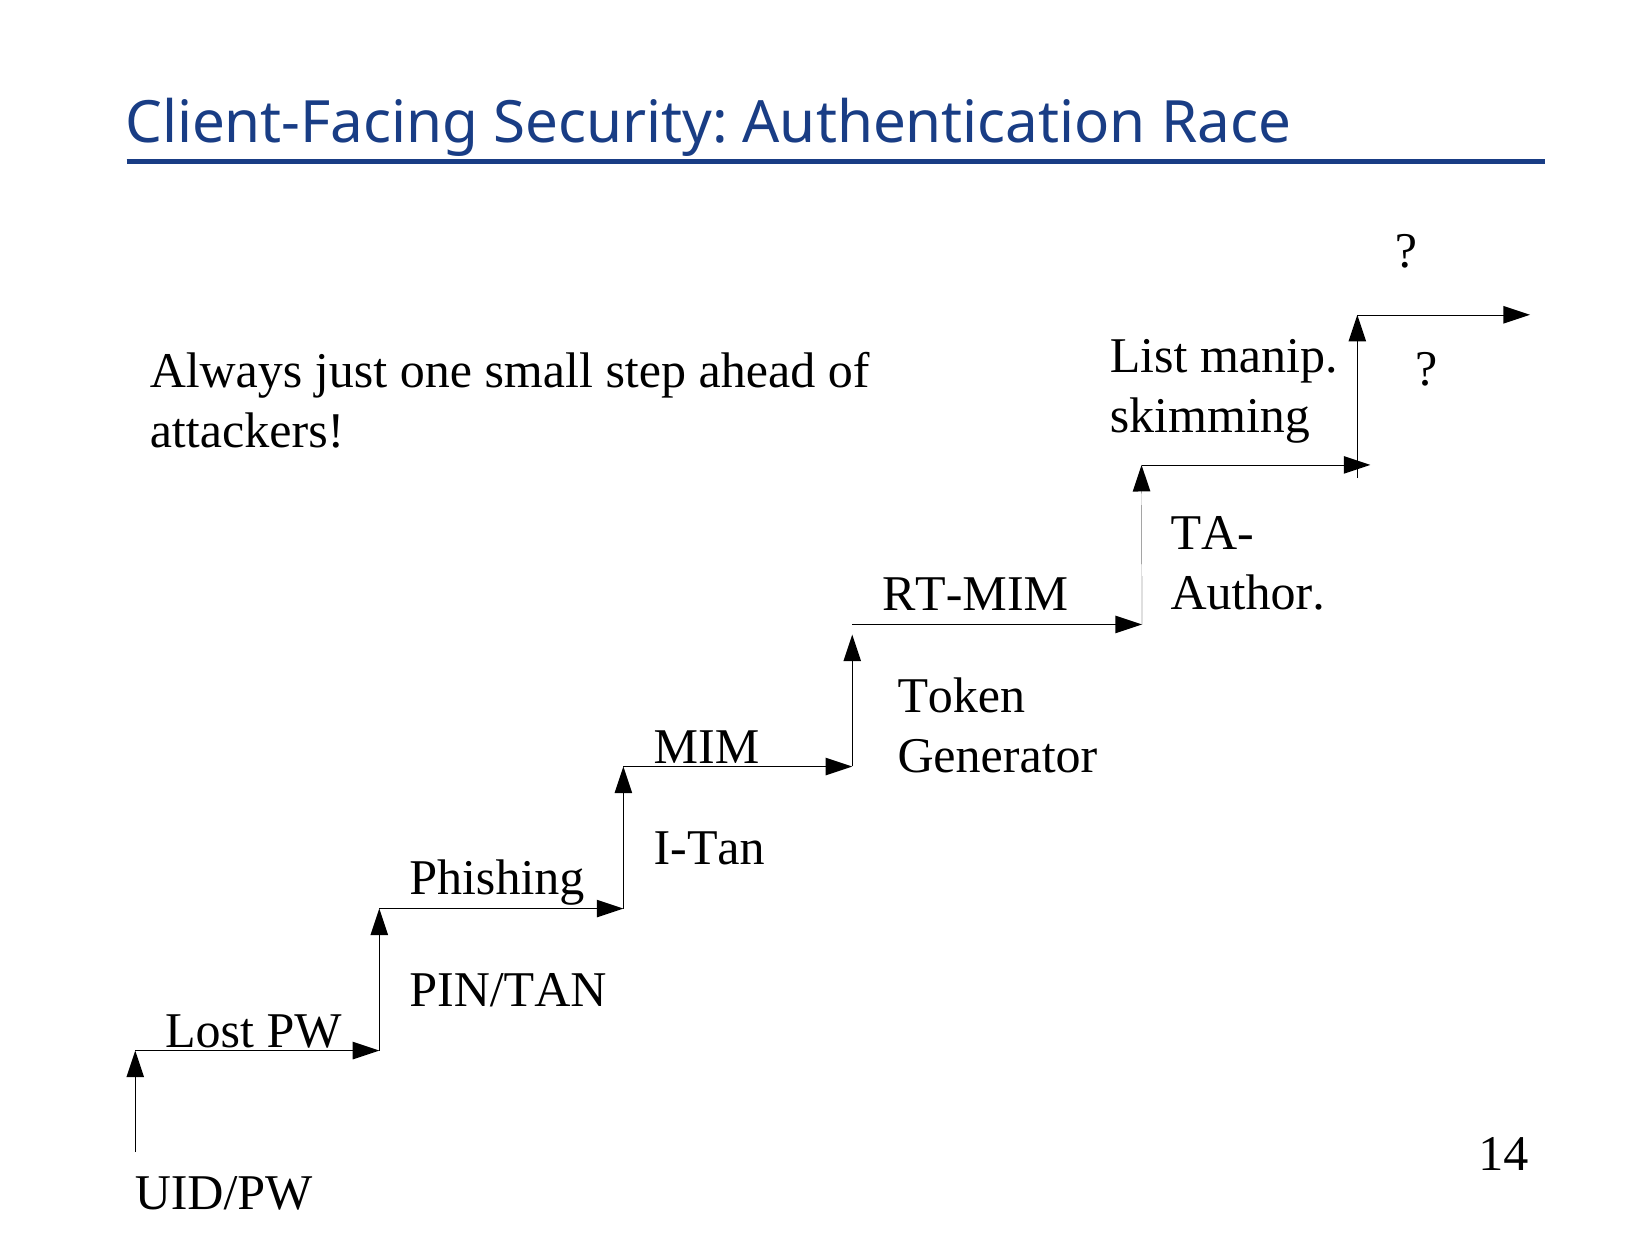

# Client-Facing Security: Authentication Race
?
List manip.
skimming
?
Always just one small step ahead of attackers!
TA-Author.
RT-MIM
Token Generator
MIM
I-Tan
Phishing
PIN/TAN
Lost PW
14
UID/PW